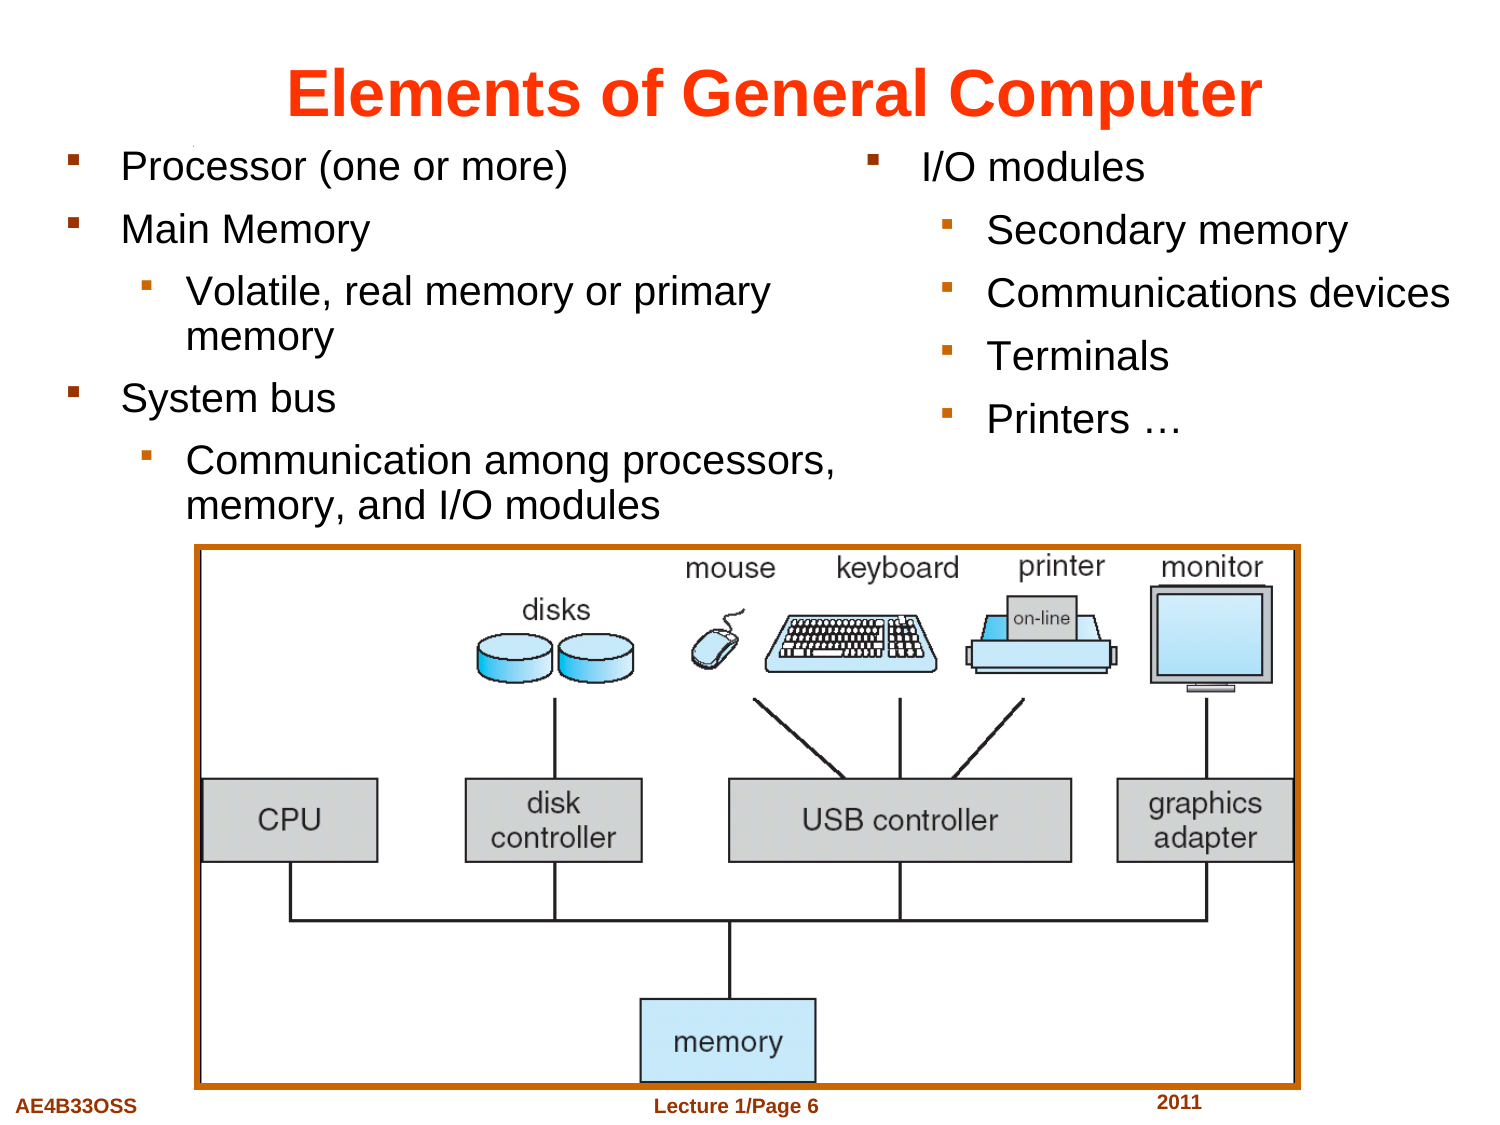

# Elements of General Computer
Processor (one or more)
Main Memory
Volatile, real memory or primary memory
System bus
Communication among processors, memory, and I/O modules
I/O modules
Secondary memory
Communications devices
Terminals
Printers …